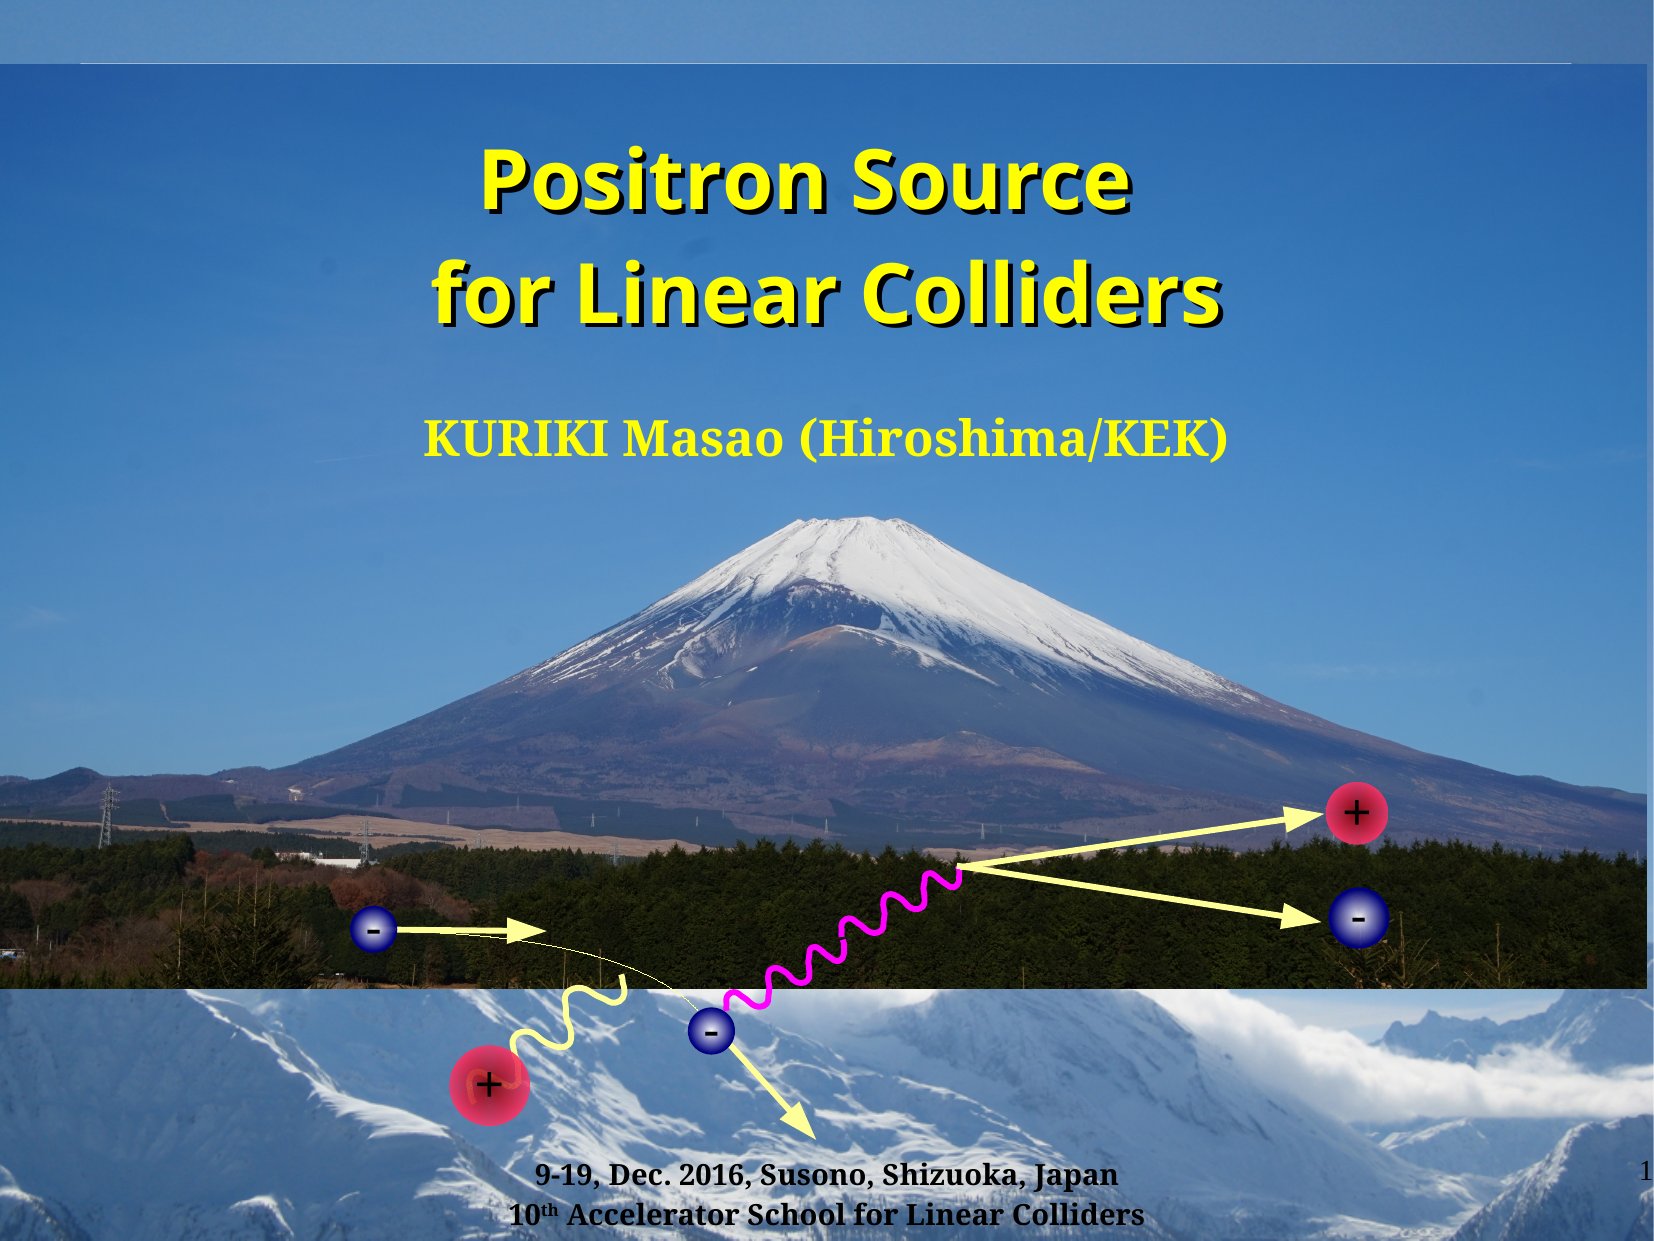

Positron Source
for Linear Colliders
KURIKI Masao (Hiroshima/KEK)
+
-
-
-
+
1